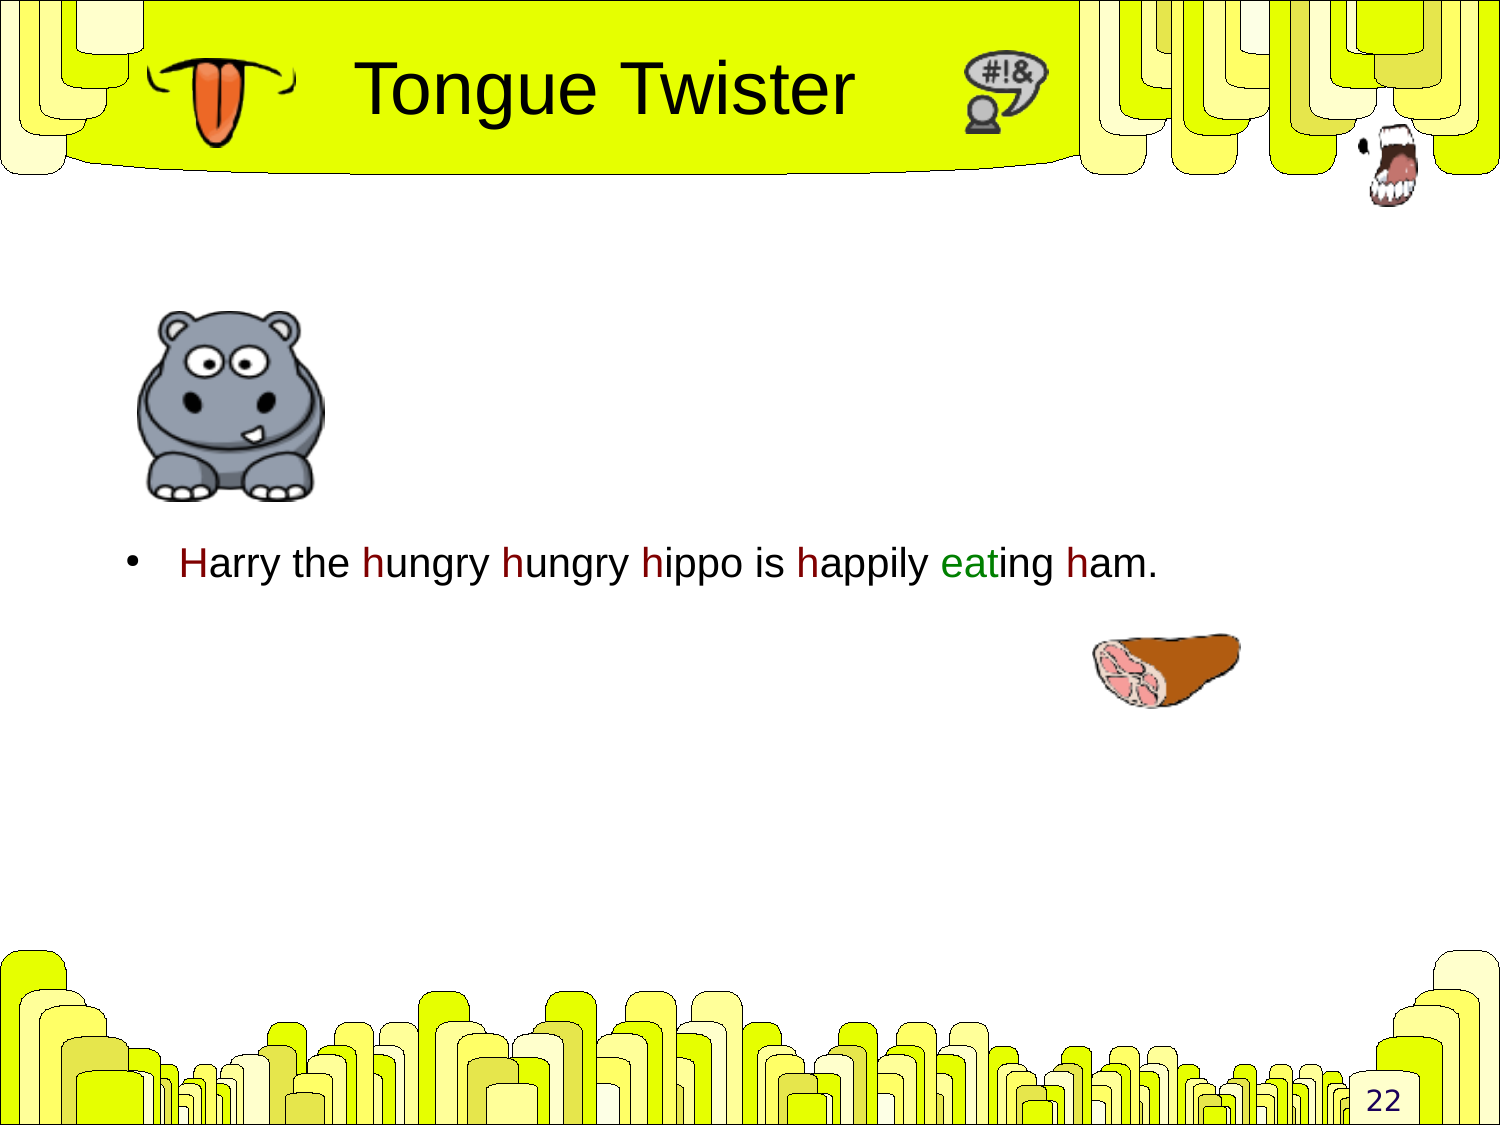

# Tongue Twister
Harry the hungry hungry hippo is happily eating ham.